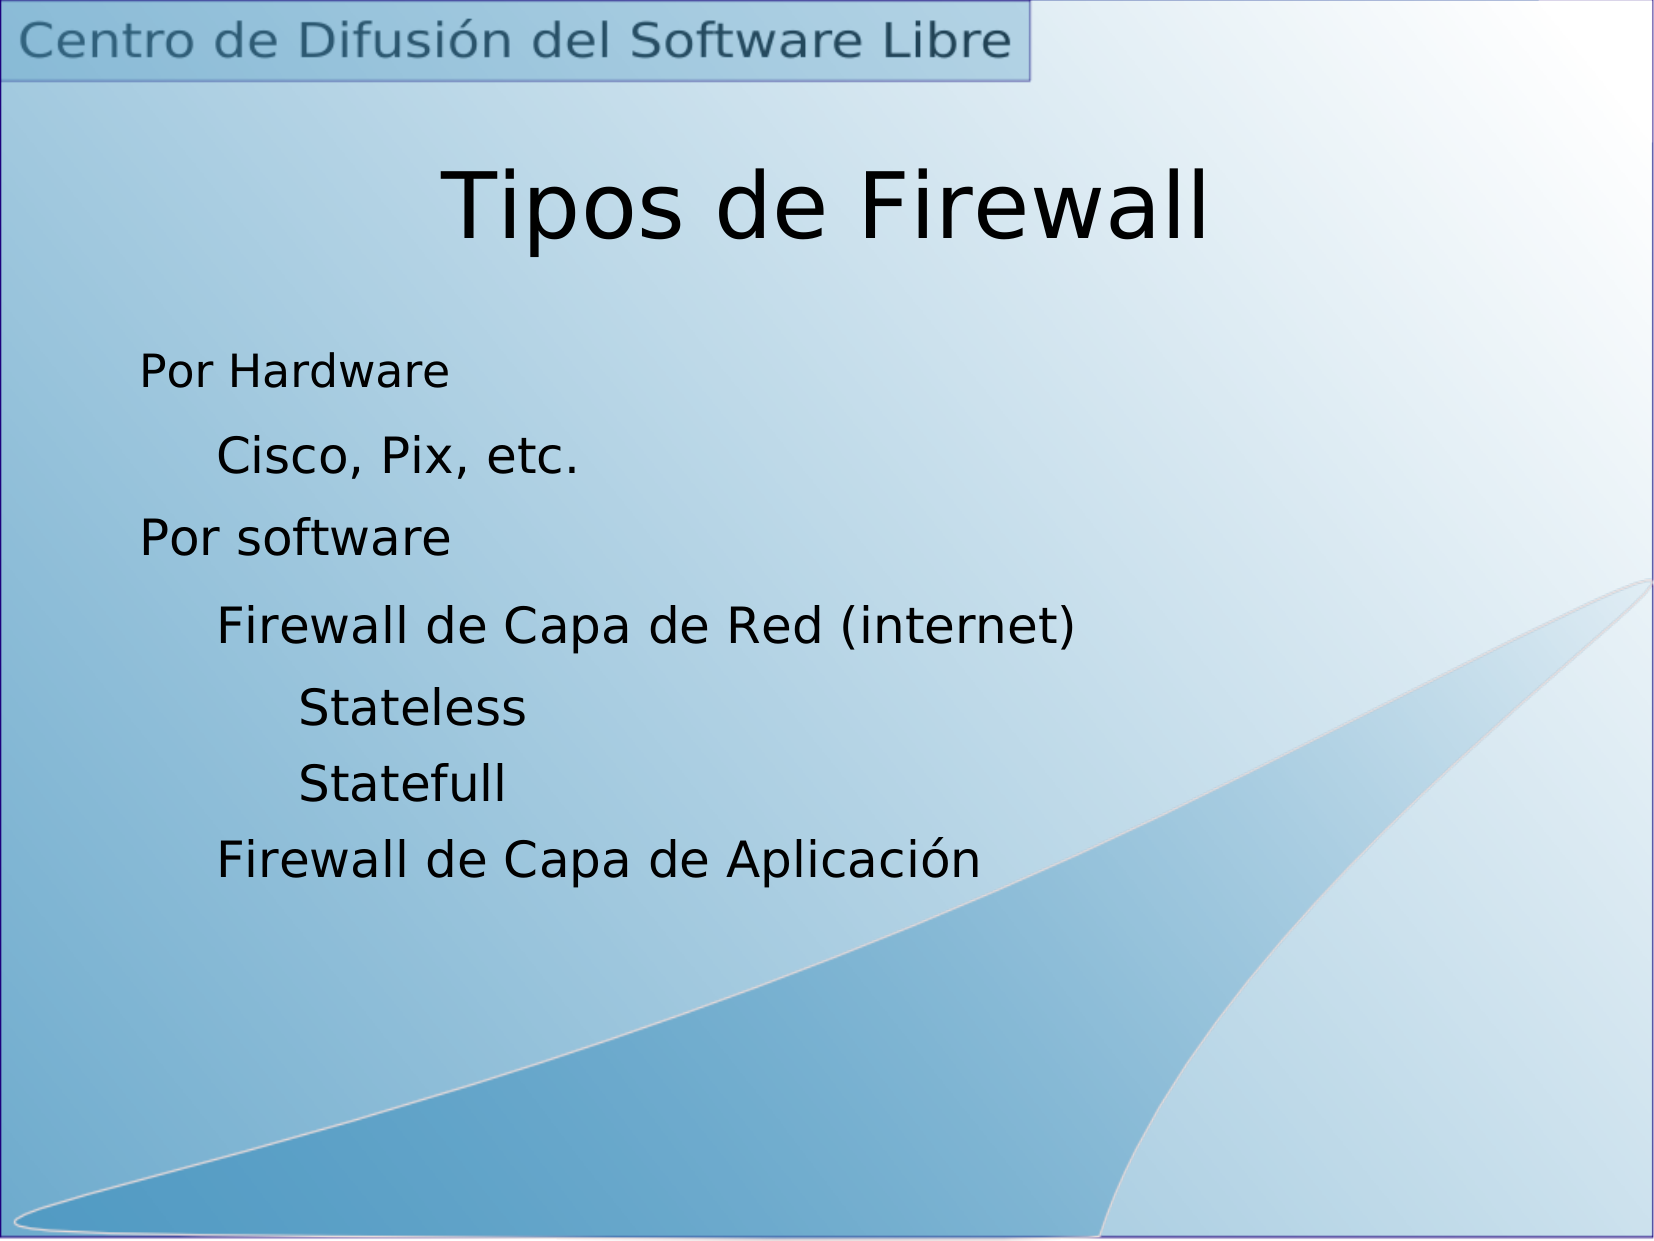

# Tipos de Firewall
Por Hardware
Cisco, Pix, etc.
Por software
Firewall de Capa de Red (internet)
Stateless
Statefull
Firewall de Capa de Aplicación